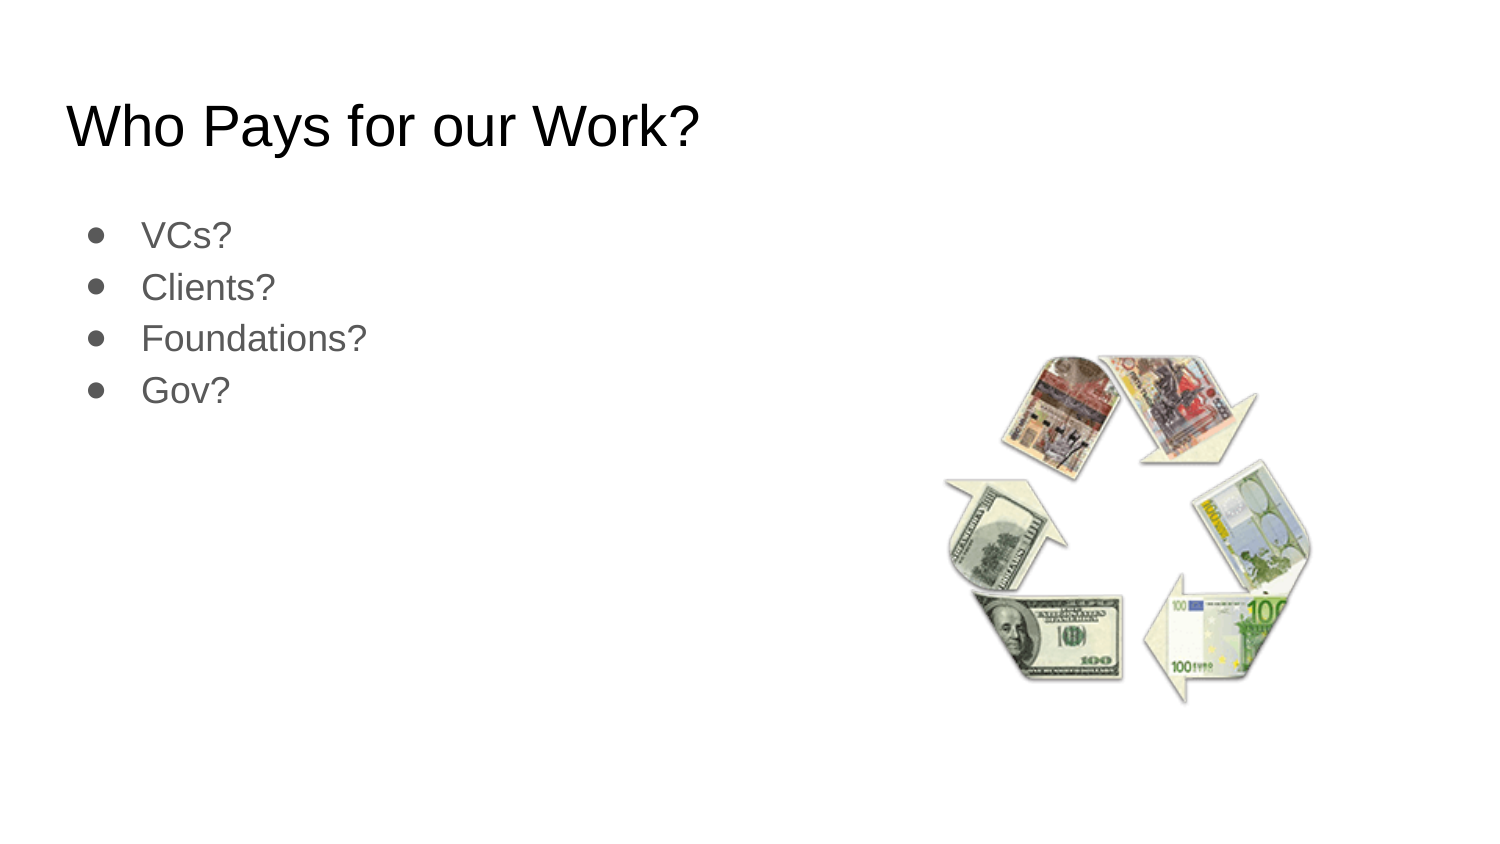

# Who Pays for our Work?
VCs?
Clients?
Foundations?
Gov?